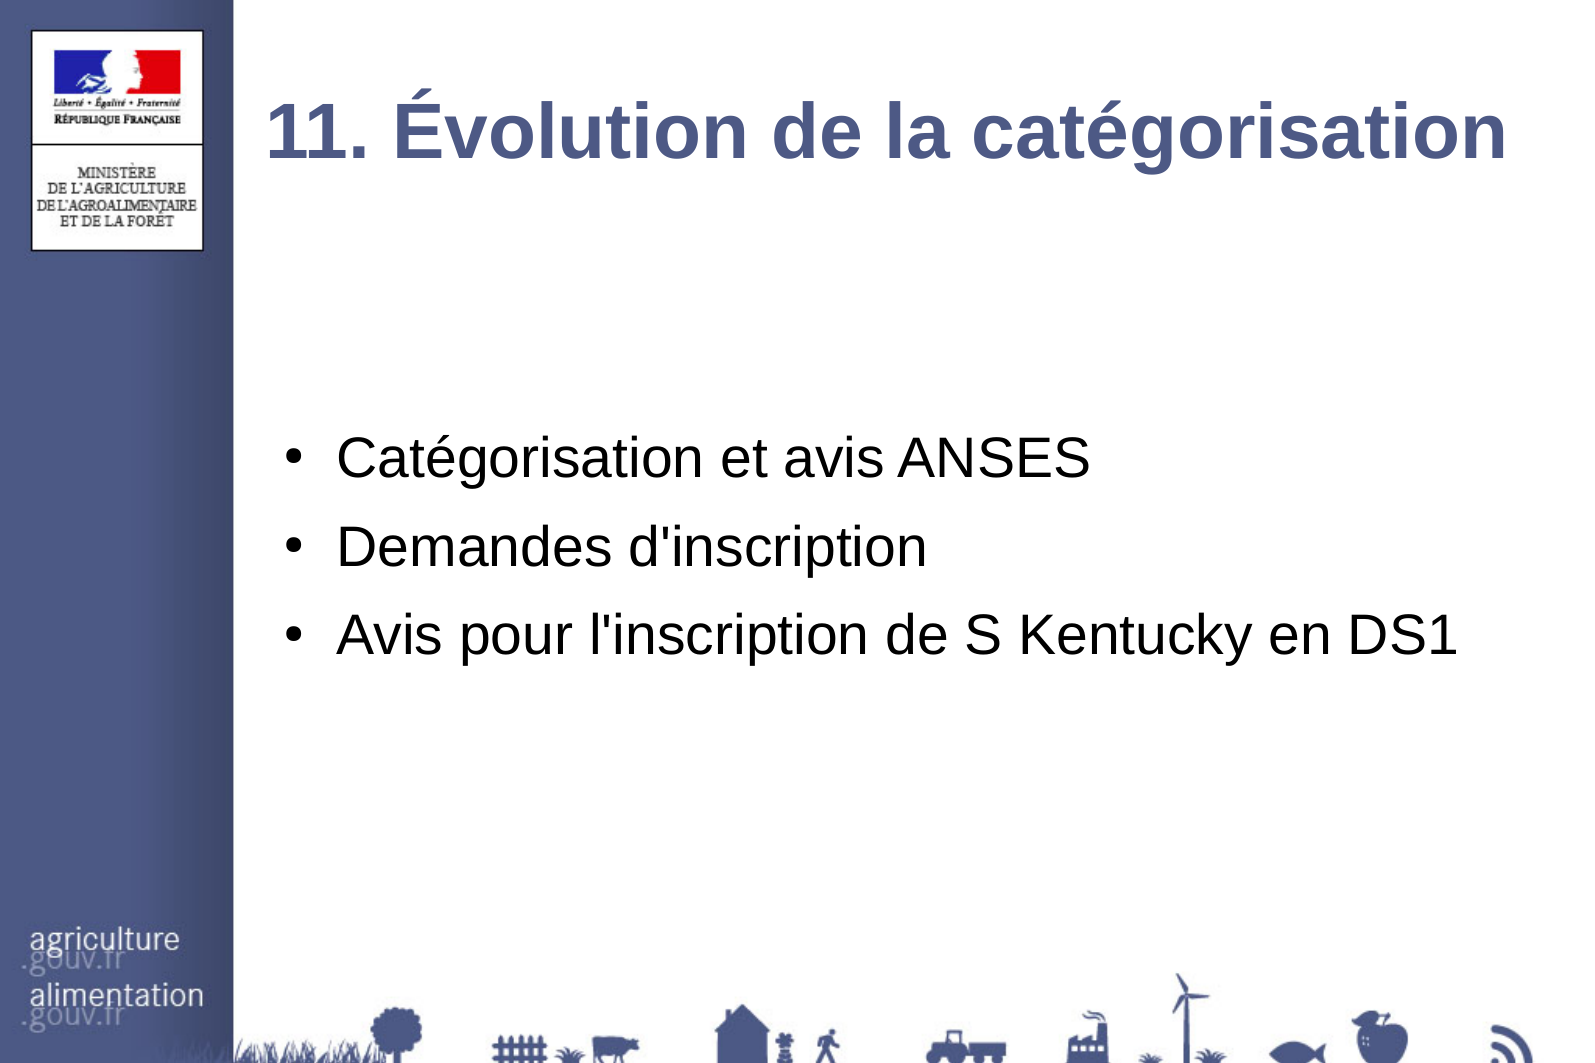

# 11. Évolution de la catégorisation
Catégorisation et avis ANSES
Demandes d'inscription
Avis pour l'inscription de S Kentucky en DS1